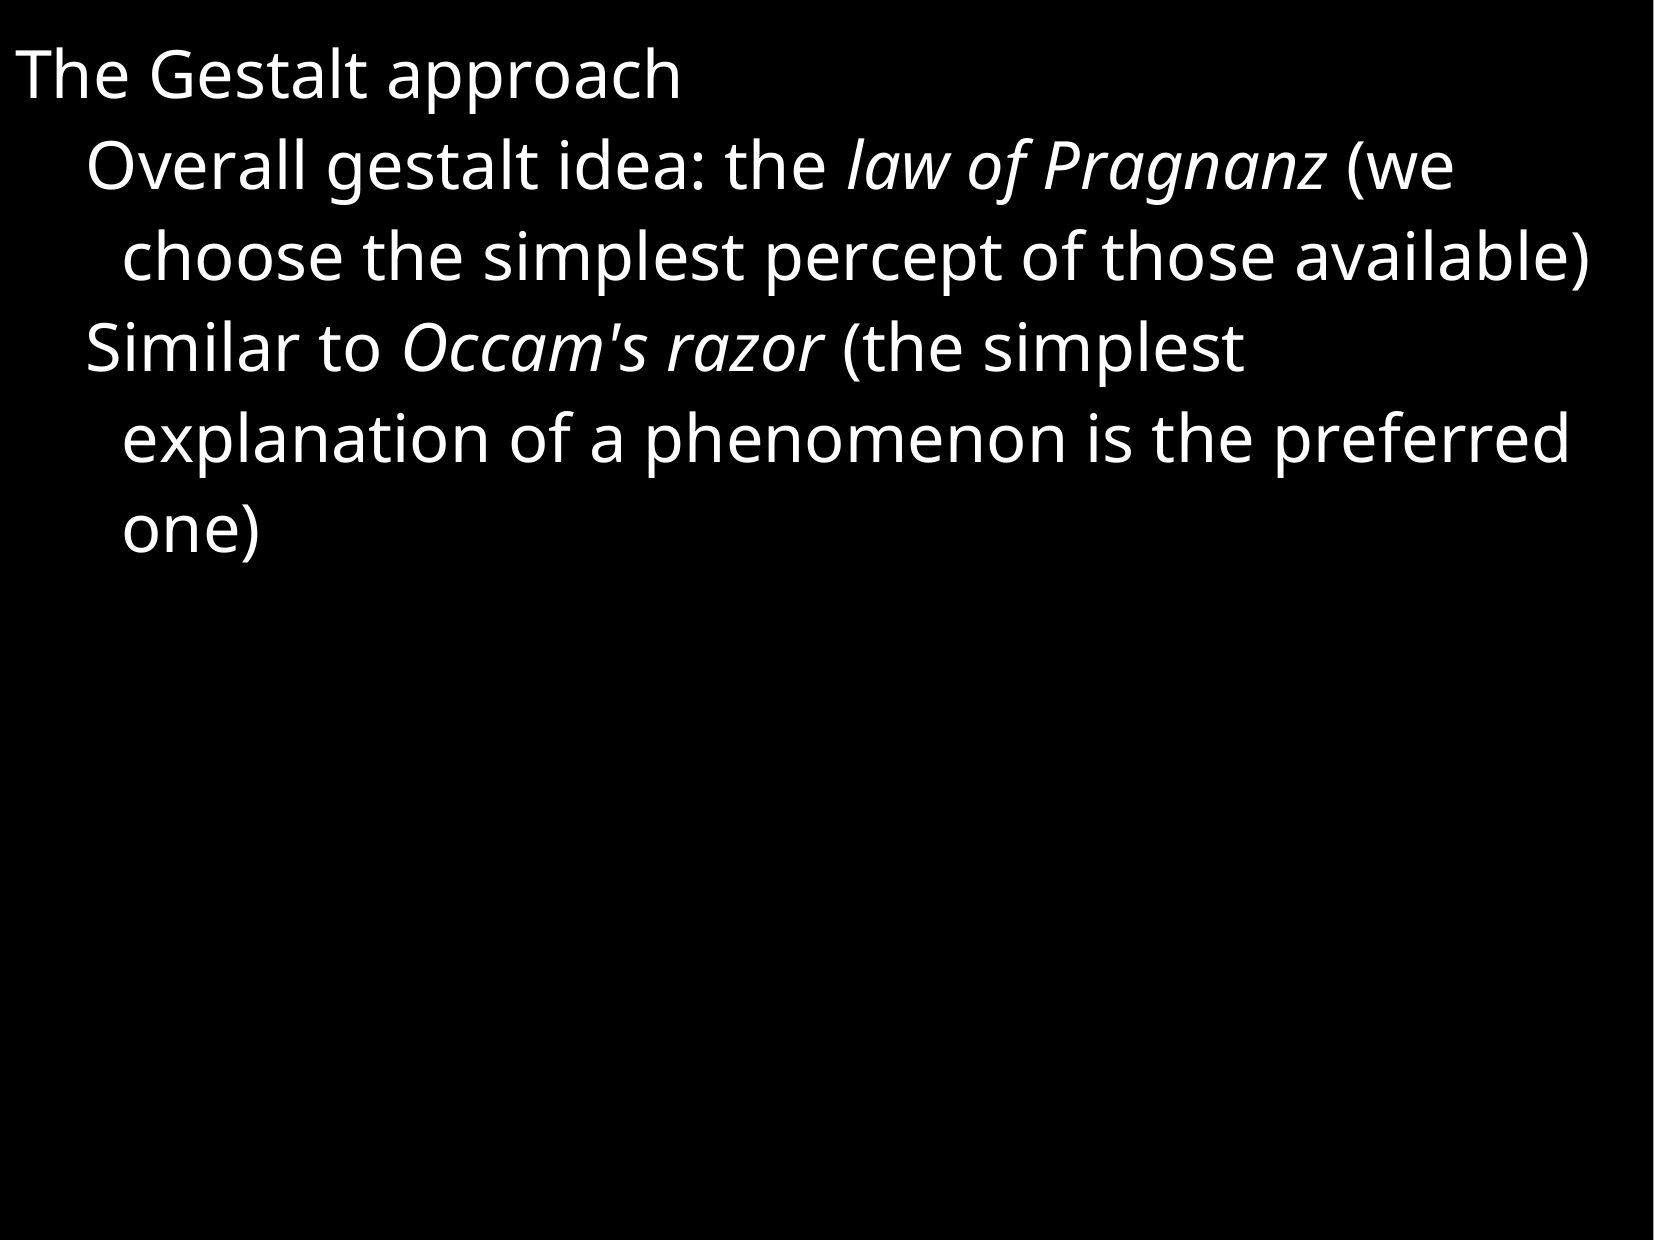

The Gestalt approach
Overall gestalt idea: the law of Pragnanz (we choose the simplest percept of those available)
Similar to Occam's razor (the simplest explanation of a phenomenon is the preferred one)